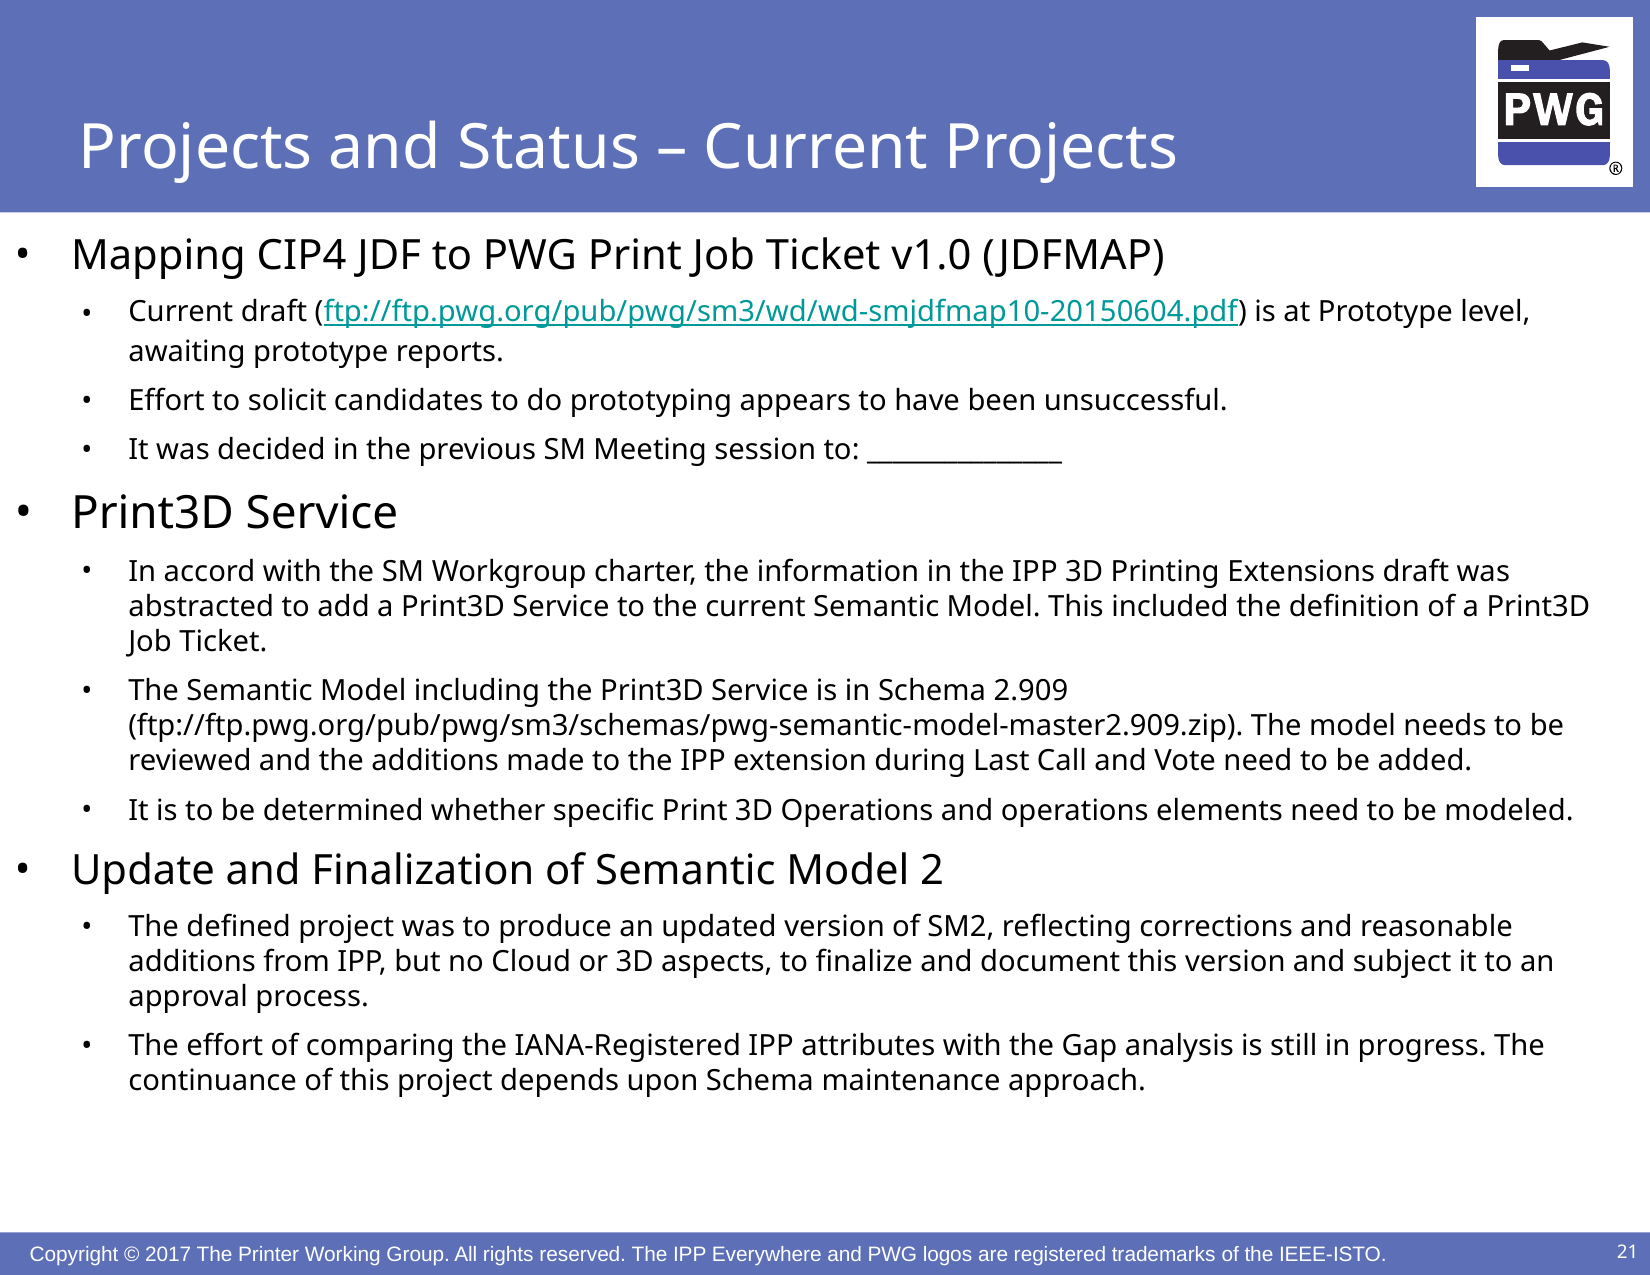

# Projects and Status – Current Projects
Mapping CIP4 JDF to PWG Print Job Ticket v1.0 (JDFMAP)
Current draft (ftp://ftp.pwg.org/pub/pwg/sm3/wd/wd-smjdfmap10-20150604.pdf) is at Prototype level, awaiting prototype reports.
Effort to solicit candidates to do prototyping appears to have been unsuccessful.
It was decided in the previous SM Meeting session to: _______________
Print3D Service
In accord with the SM Workgroup charter, the information in the IPP 3D Printing Extensions draft was abstracted to add a Print3D Service to the current Semantic Model. This included the definition of a Print3D Job Ticket.
The Semantic Model including the Print3D Service is in Schema 2.909 (ftp://ftp.pwg.org/pub/pwg/sm3/schemas/pwg-semantic-model-master2.909.zip). The model needs to be reviewed and the additions made to the IPP extension during Last Call and Vote need to be added.
It is to be determined whether specific Print 3D Operations and operations elements need to be modeled.
Update and Finalization of Semantic Model 2
The defined project was to produce an updated version of SM2, reflecting corrections and reasonable additions from IPP, but no Cloud or 3D aspects, to finalize and document this version and subject it to an approval process.
The effort of comparing the IANA-Registered IPP attributes with the Gap analysis is still in progress. The continuance of this project depends upon Schema maintenance approach.